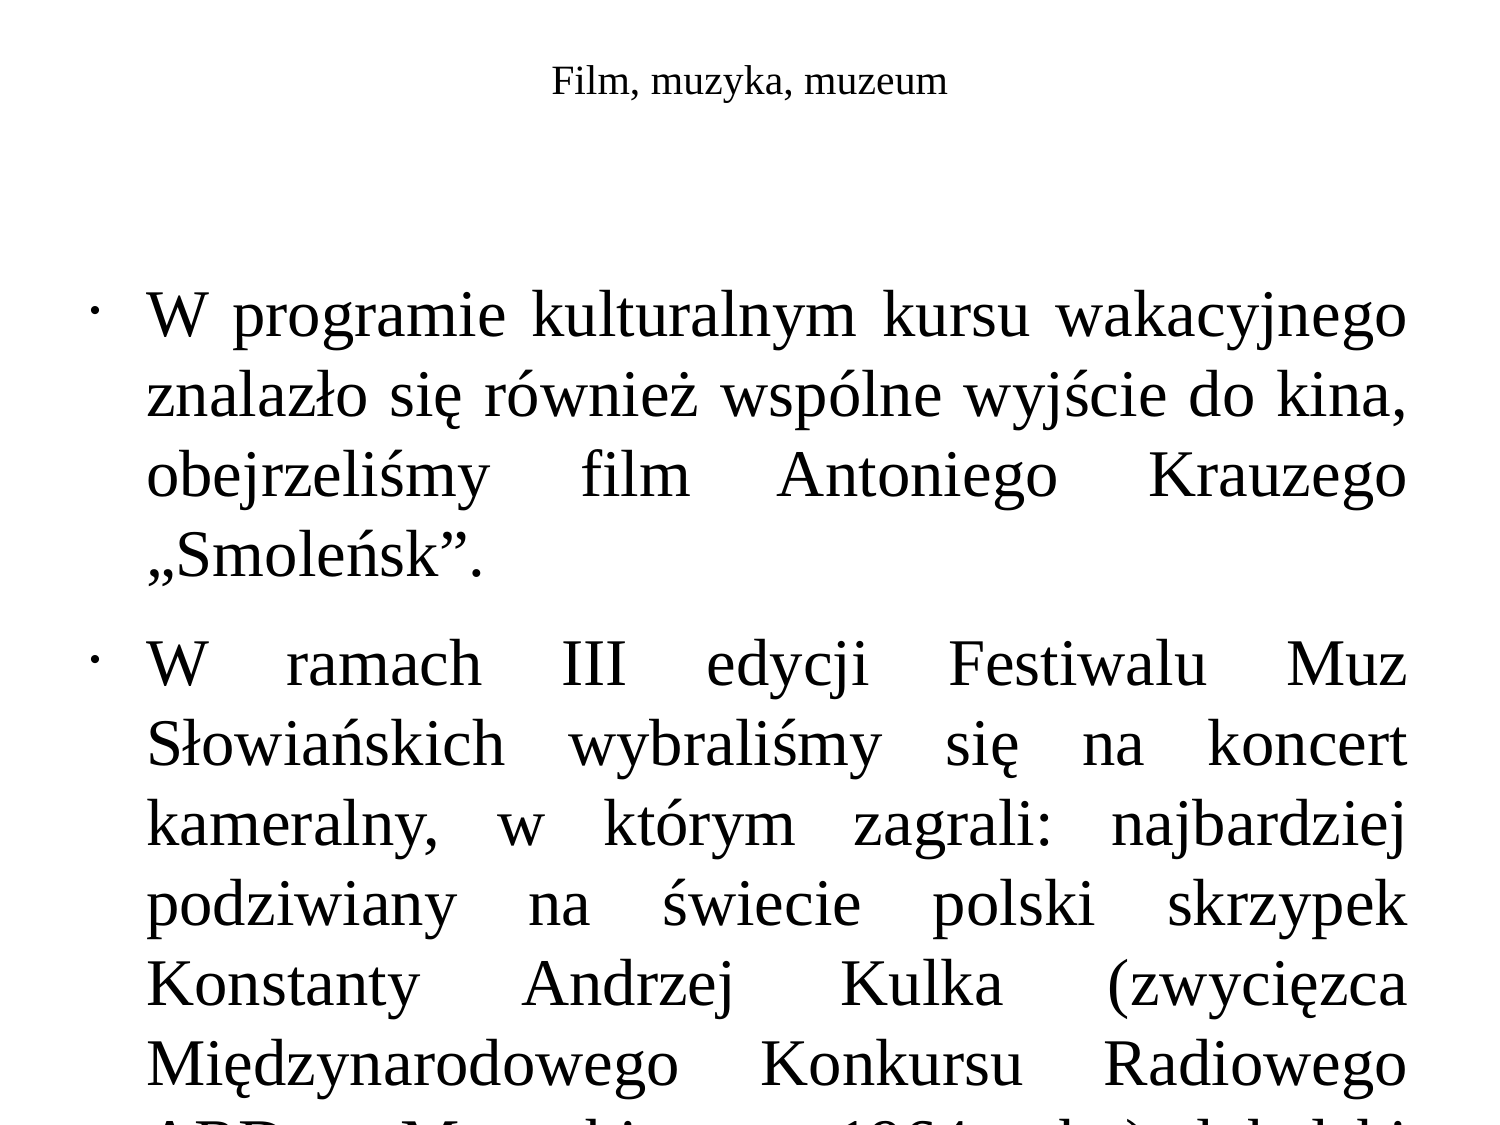

# Film, muzyka, muzeum
W programie kulturalnym kursu wakacyjnego znalazło się również wspólne wyjście do kina, obejrzeliśmy film Antoniego Krauzego „Smoleńsk”.
W ramach III edycji Festiwalu Muz Słowiańskich wybraliśmy się na koncert kameralny, w którym zagrali: najbardziej podziwiany na świecie polski skrzypek Konstanty Andrzej Kulka (zwycięzca Międzynarodowego Konkursu Radiowego ARD w Monachium w 1964 roku), lubelski organista, pianista i klawesynista Robert Grudzień oraz Georgij Agratina (kompozytor, dyrygent, wirtuoz gry na cymbałach koncertowych i fletni Pana) – na fletni Pana. W programie koncertu znalazły się dzieła znanych twórców, w tym Vivaldiego, Wieniawskiego i Dvořáka. Poza tym artyści wykonali utwory własnego autorstwa.
Poruszające było zwiedzanie Muzeum na Majdanku.